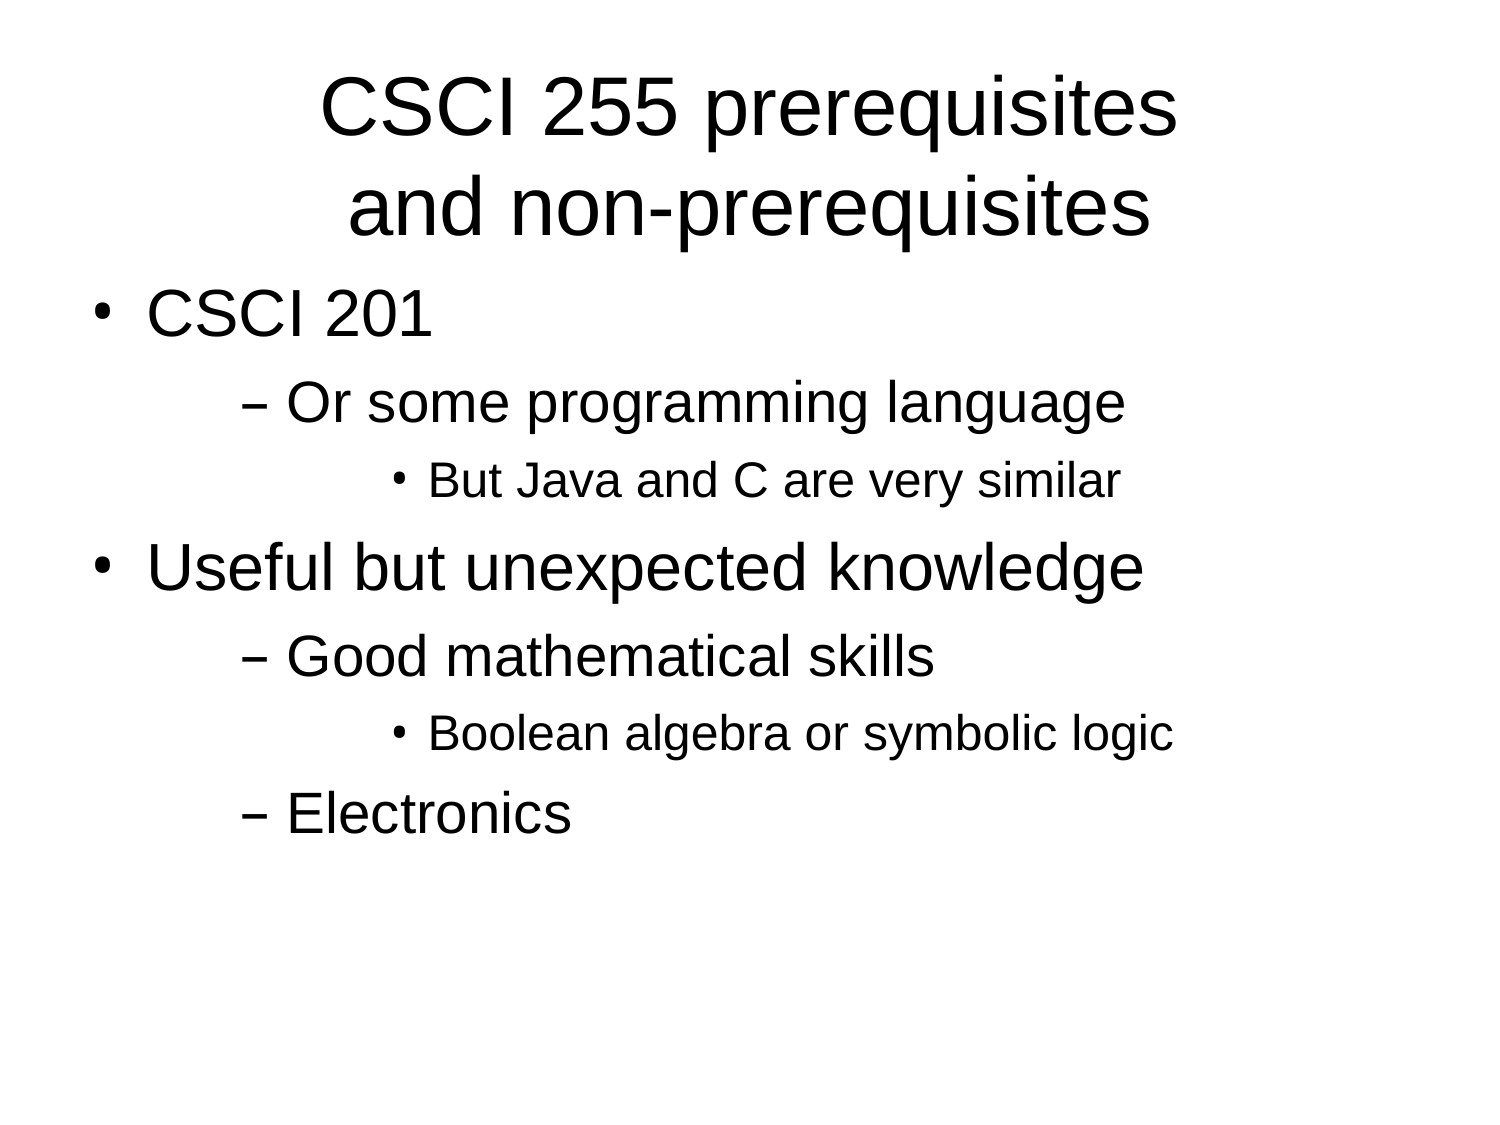

# CSCI 255 prerequisites and non-prerequisites
CSCI 201
Or some programming language
But Java and C are very similar
Useful but unexpected knowledge
Good mathematical skills
Boolean algebra or symbolic logic
Electronics